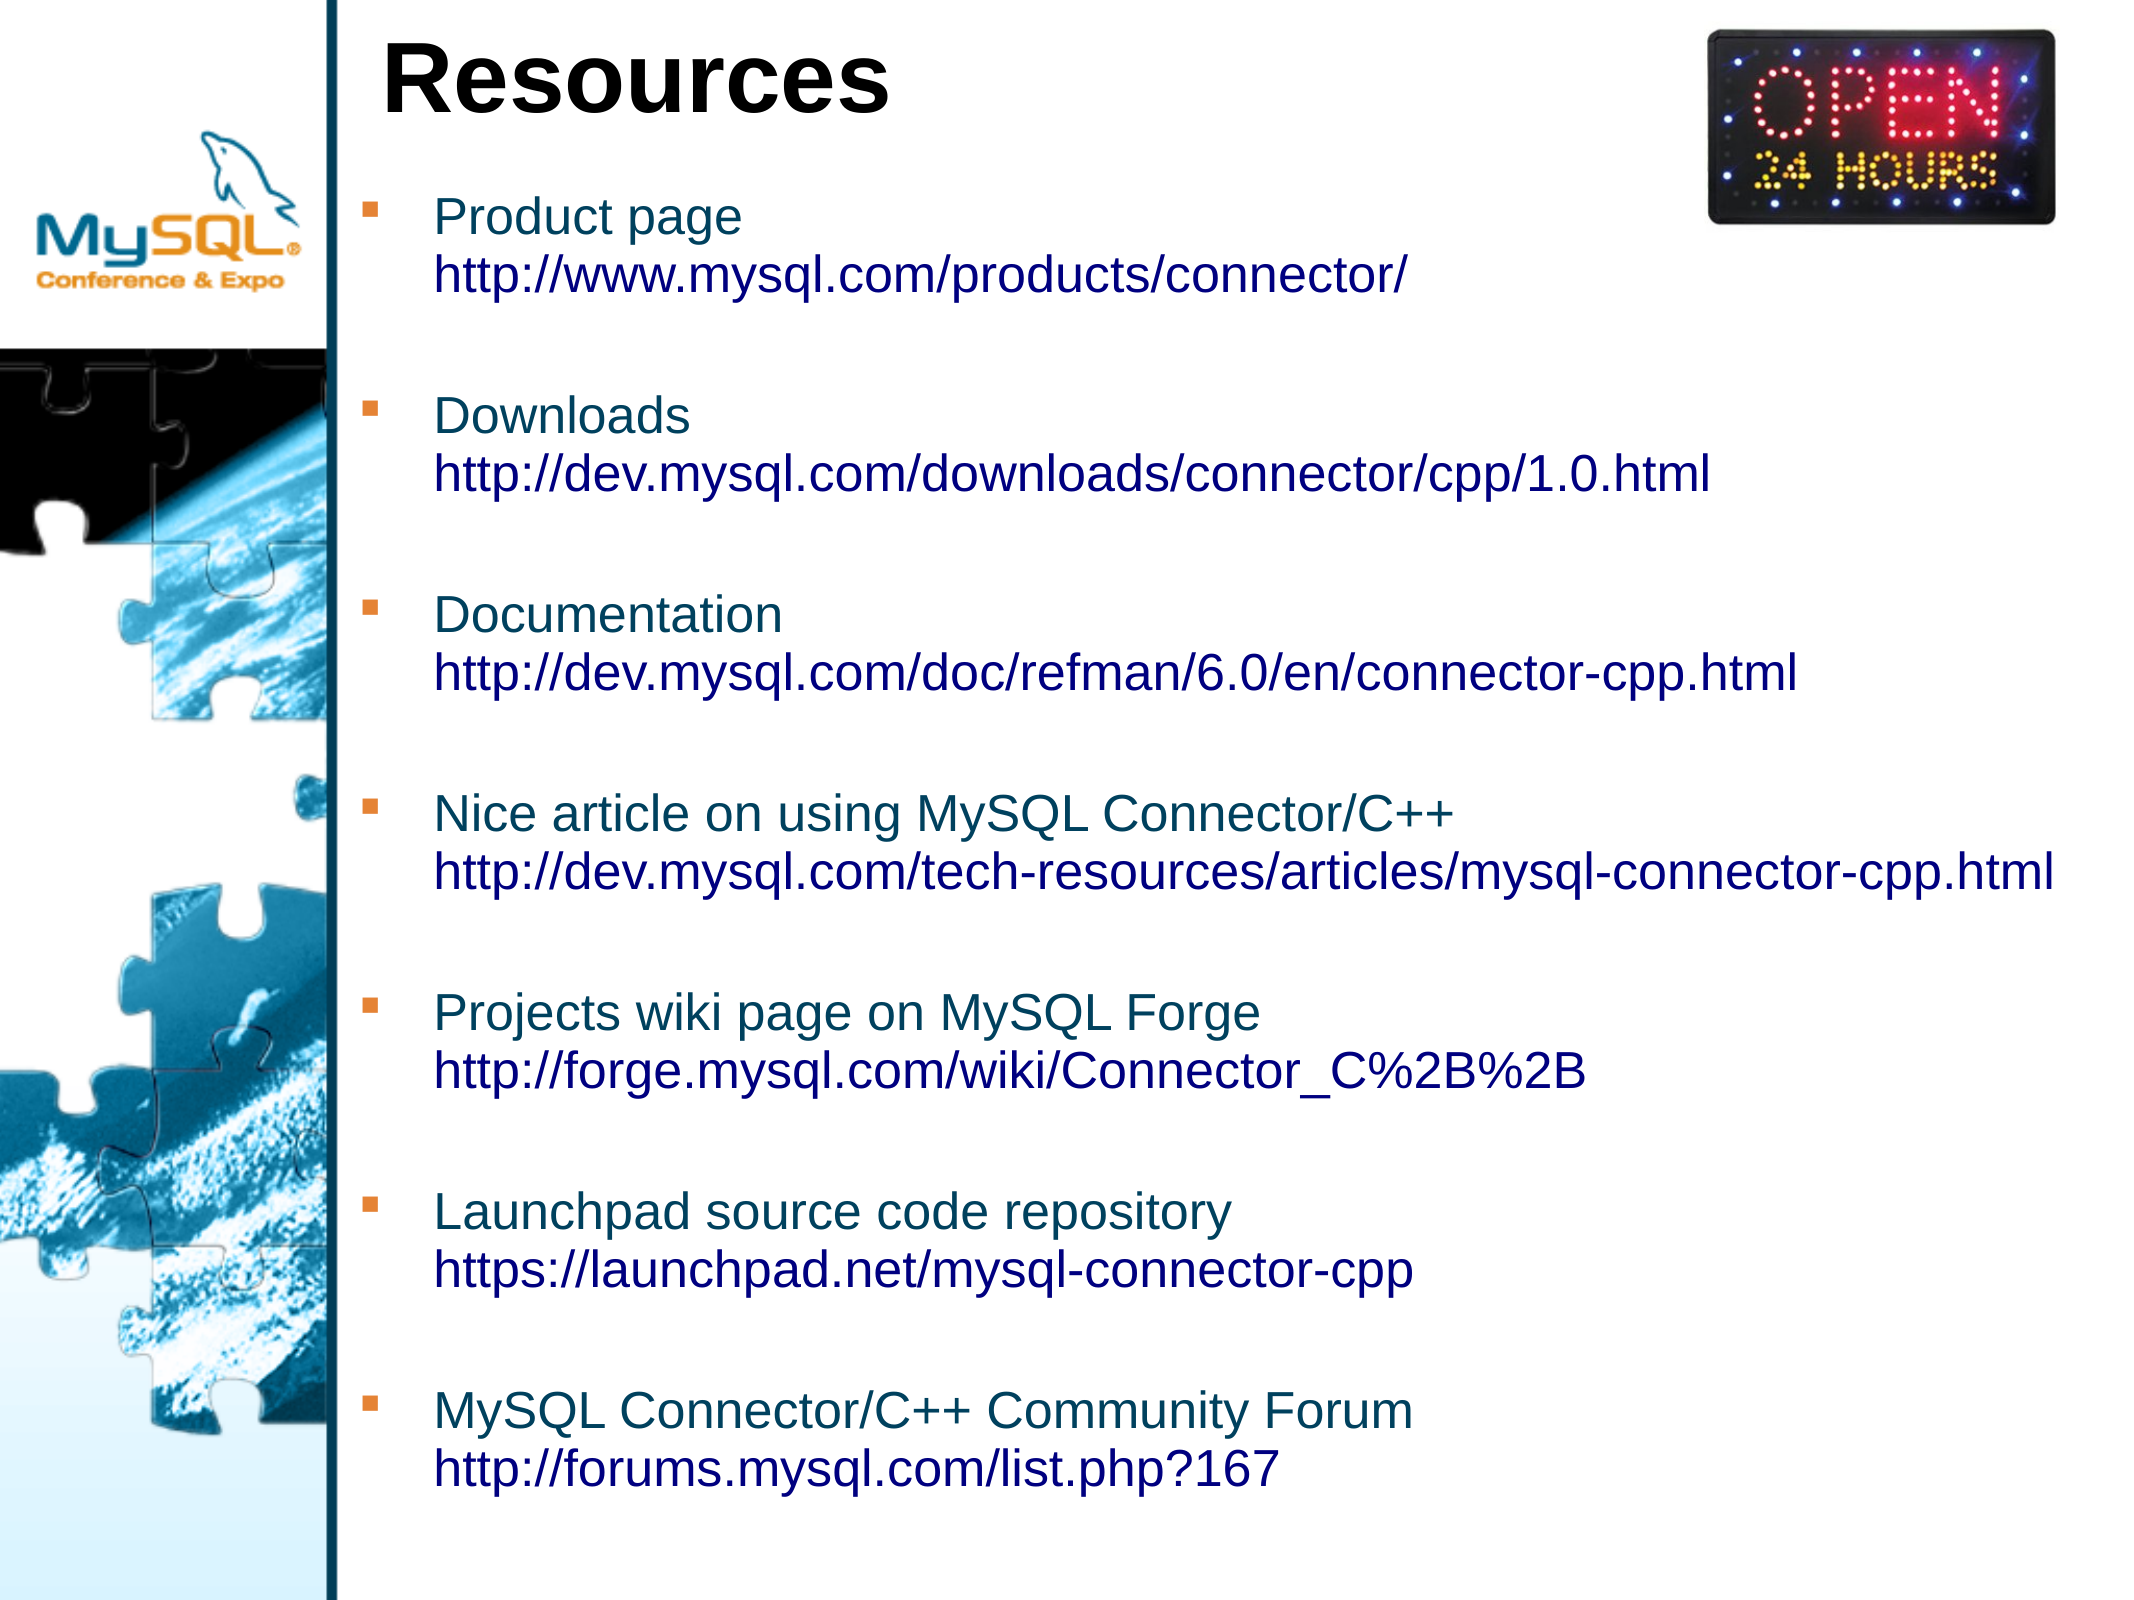

# Resources
Product page
http://www.mysql.com/products/connector/
Downloads
http://dev.mysql.com/downloads/connector/cpp/1.0.html
Documentation
http://dev.mysql.com/doc/refman/6.0/en/connector-cpp.html
Nice article on using MySQL Connector/C++http://dev.mysql.com/tech-resources/articles/mysql-connector-cpp.html
Projects wiki page on MySQL Forge
http://forge.mysql.com/wiki/Connector_C%2B%2B
Launchpad source code repositoryhttps://launchpad.net/mysql-connector-cpp
MySQL Connector/C++ Community Forum
http://forums.mysql.com/list.php?167